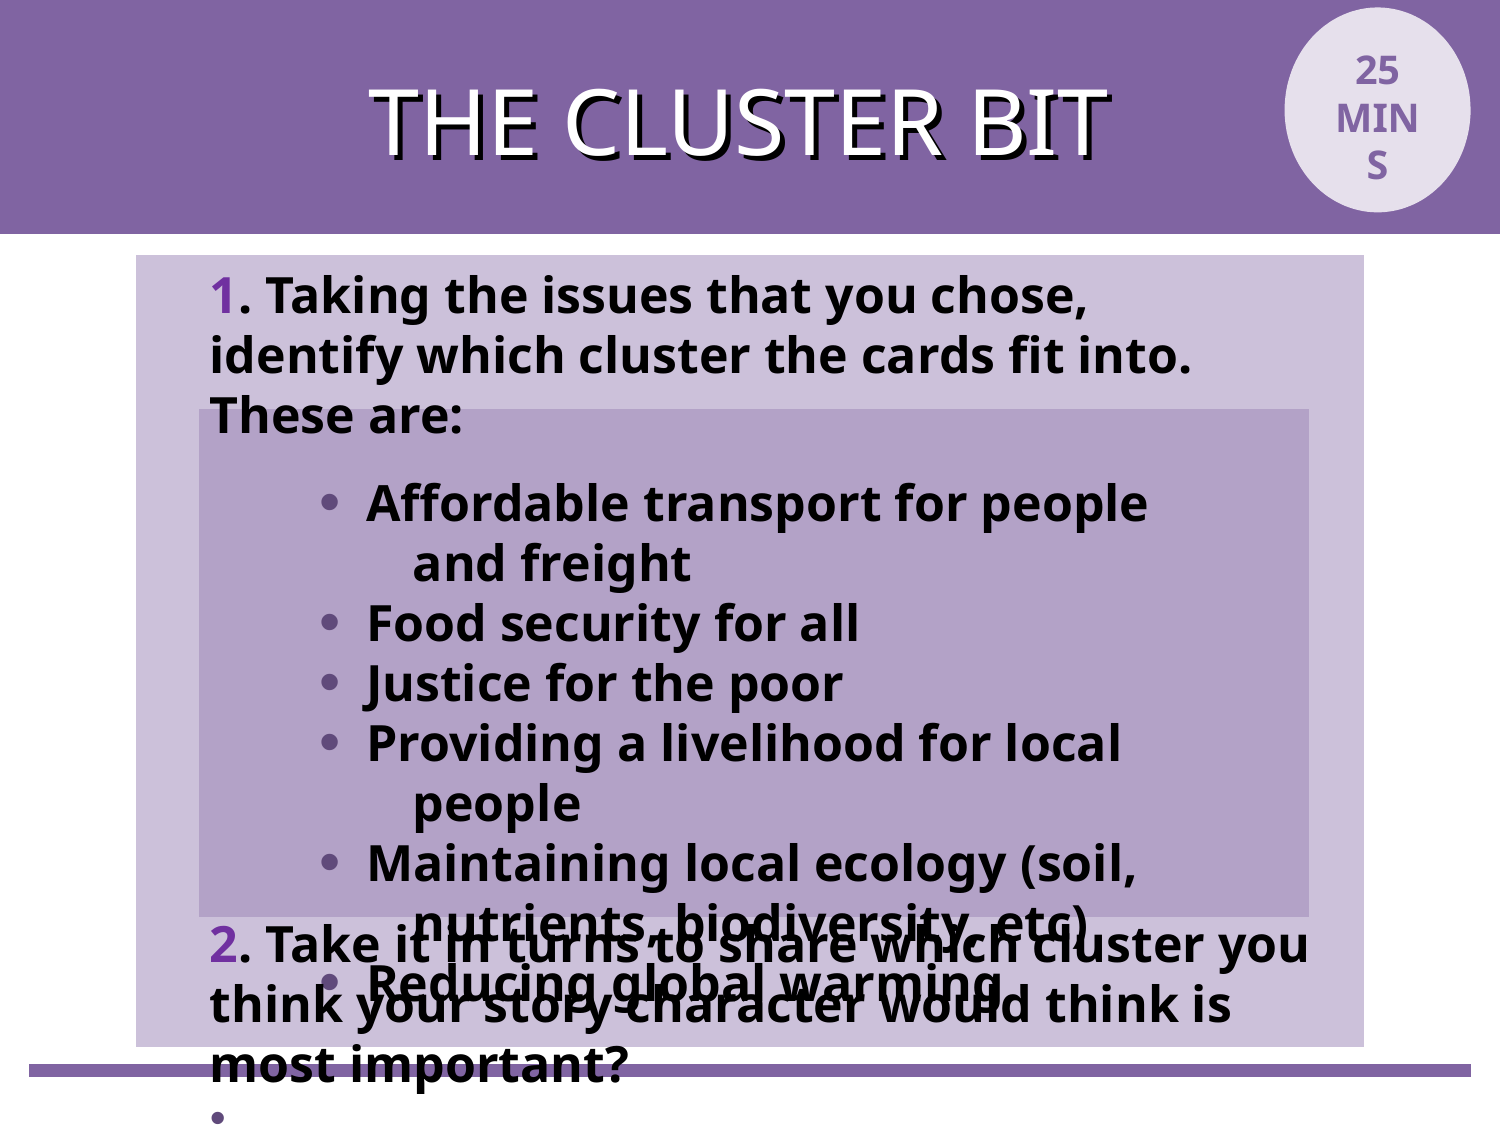

25 MINS
30 MINS
# The Cluster Bit
1. Taking the issues that you chose, identify which cluster the cards fit into. These are:
Affordable transport for people and freight
Food security for all
Justice for the poor
Providing a livelihood for local people
Maintaining local ecology (soil, nutrients, biodiversity, etc)
Reducing global warming
2. Take it in turns to share which cluster you think your story character would think is most important?